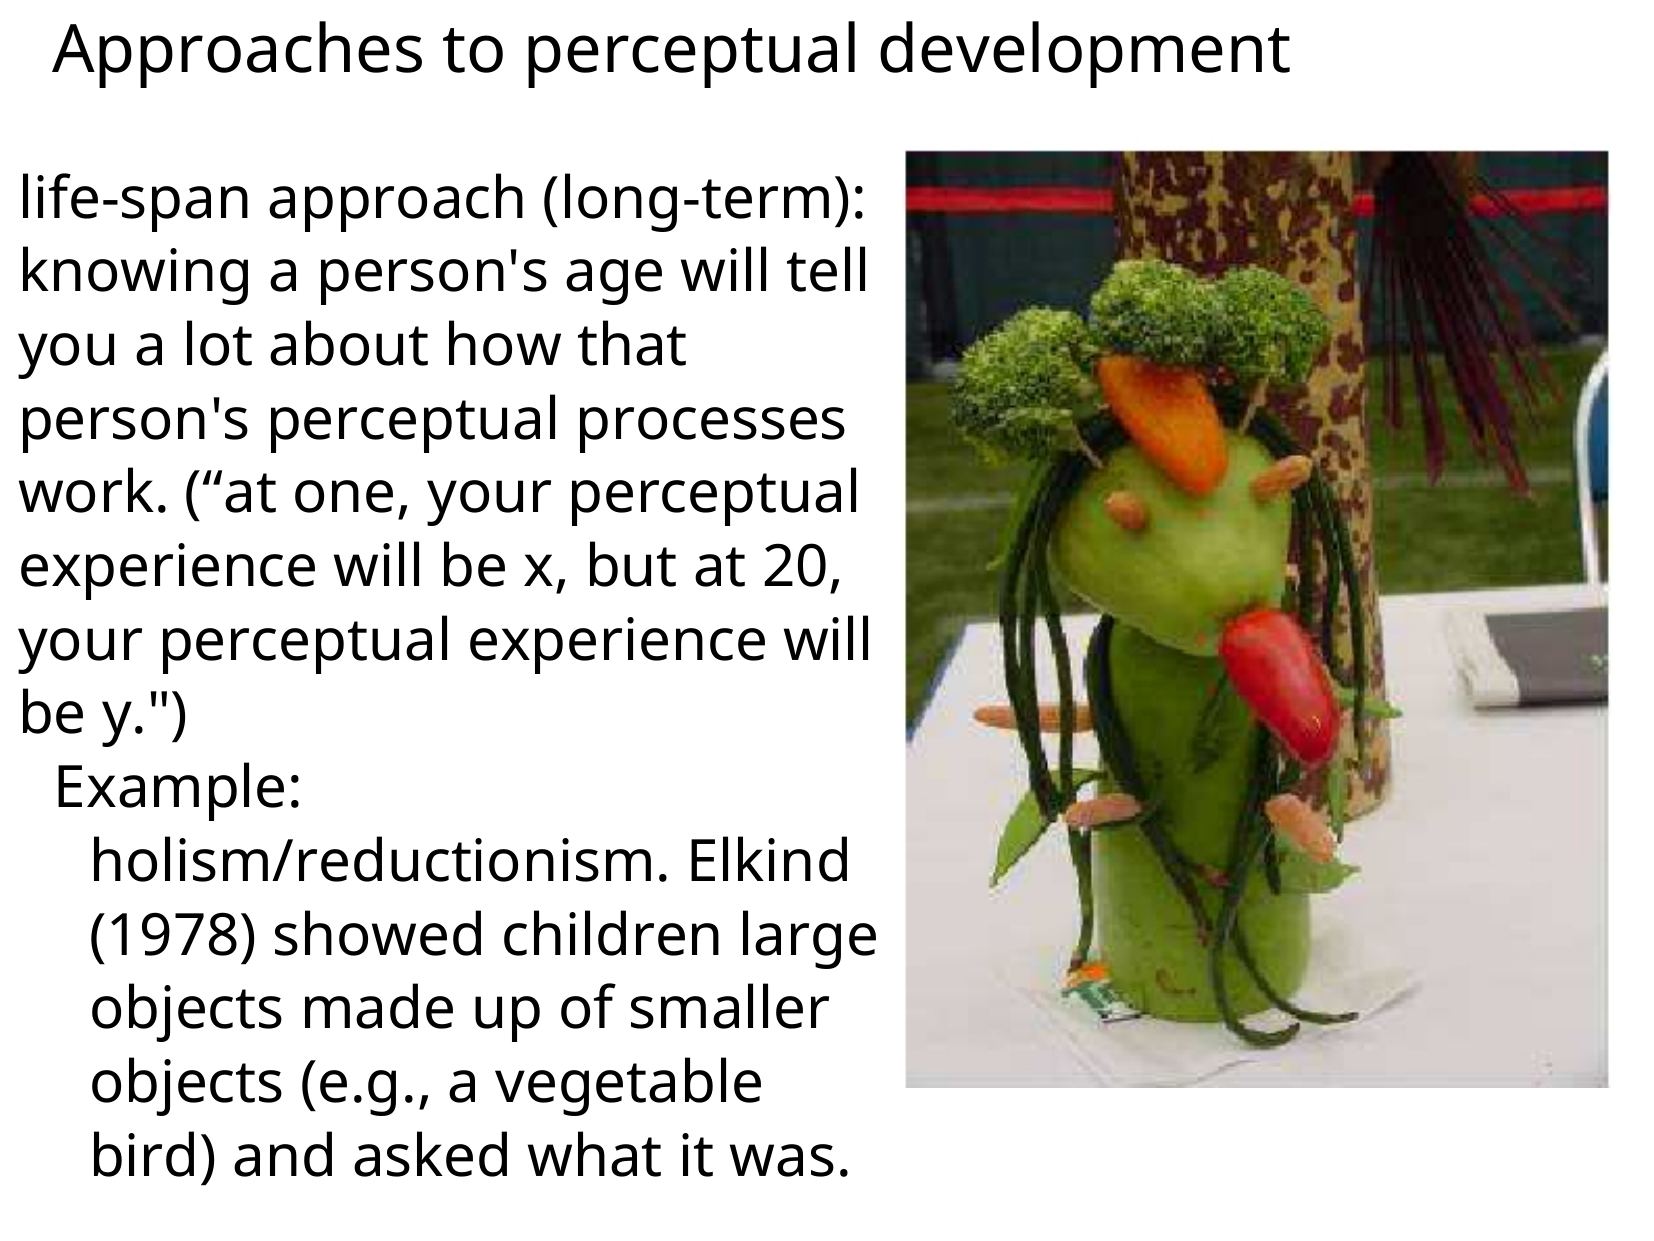

Approaches to perceptual development
life-span approach (long-term): knowing a person's age will tell you a lot about how that person's perceptual processes work. (“at one, your perceptual experience will be x, but at 20, your perceptual experience will be y.")
Example: holism/reductionism. Elkind (1978) showed children large objects made up of smaller objects (e.g., a vegetable bird) and asked what it was.